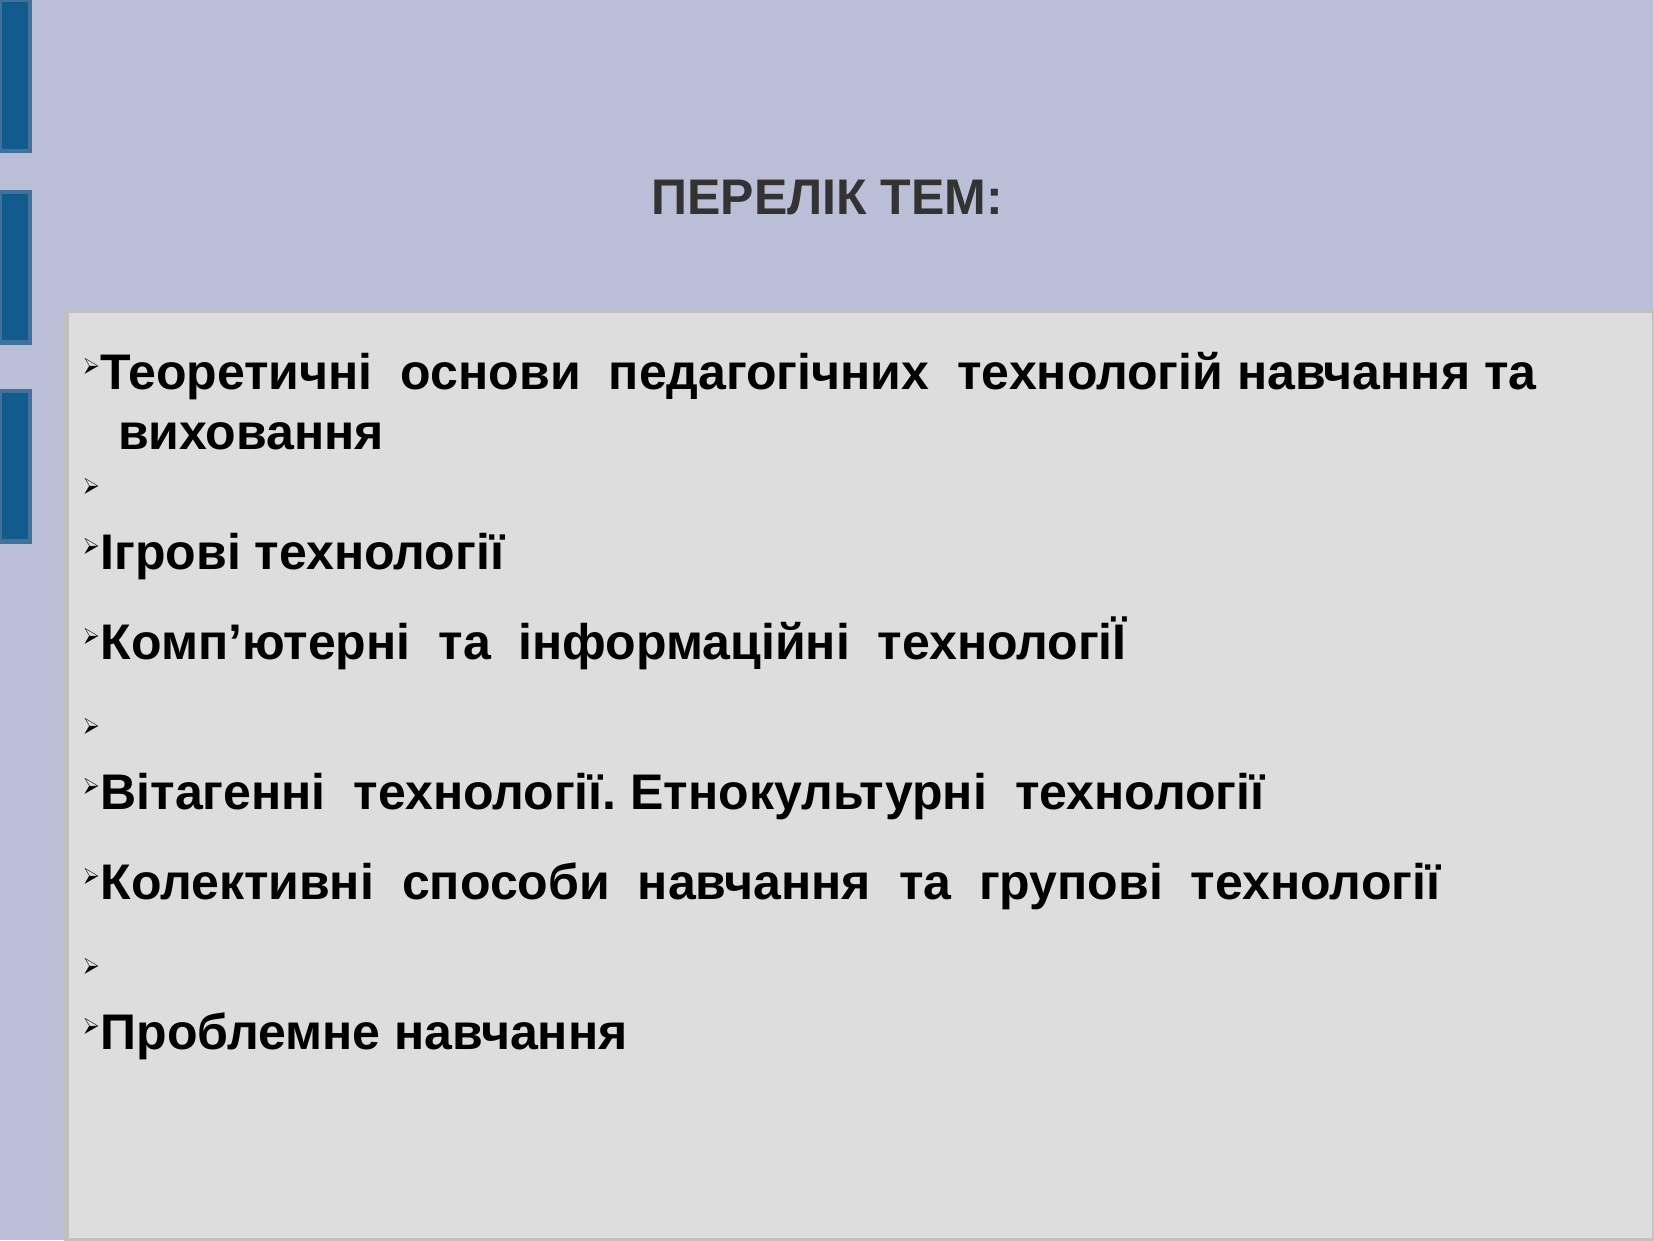

# ПЕРЕЛІК ТЕМ:
Теоретичні основи педагогічних технологій навчання та виховання
Ігрові технології
Комп’ютерні та інформаційні технологіЇ
Вітагенні технології. Етнокультурні технології
Колективні способи навчання та групові технології
Проблемне навчання